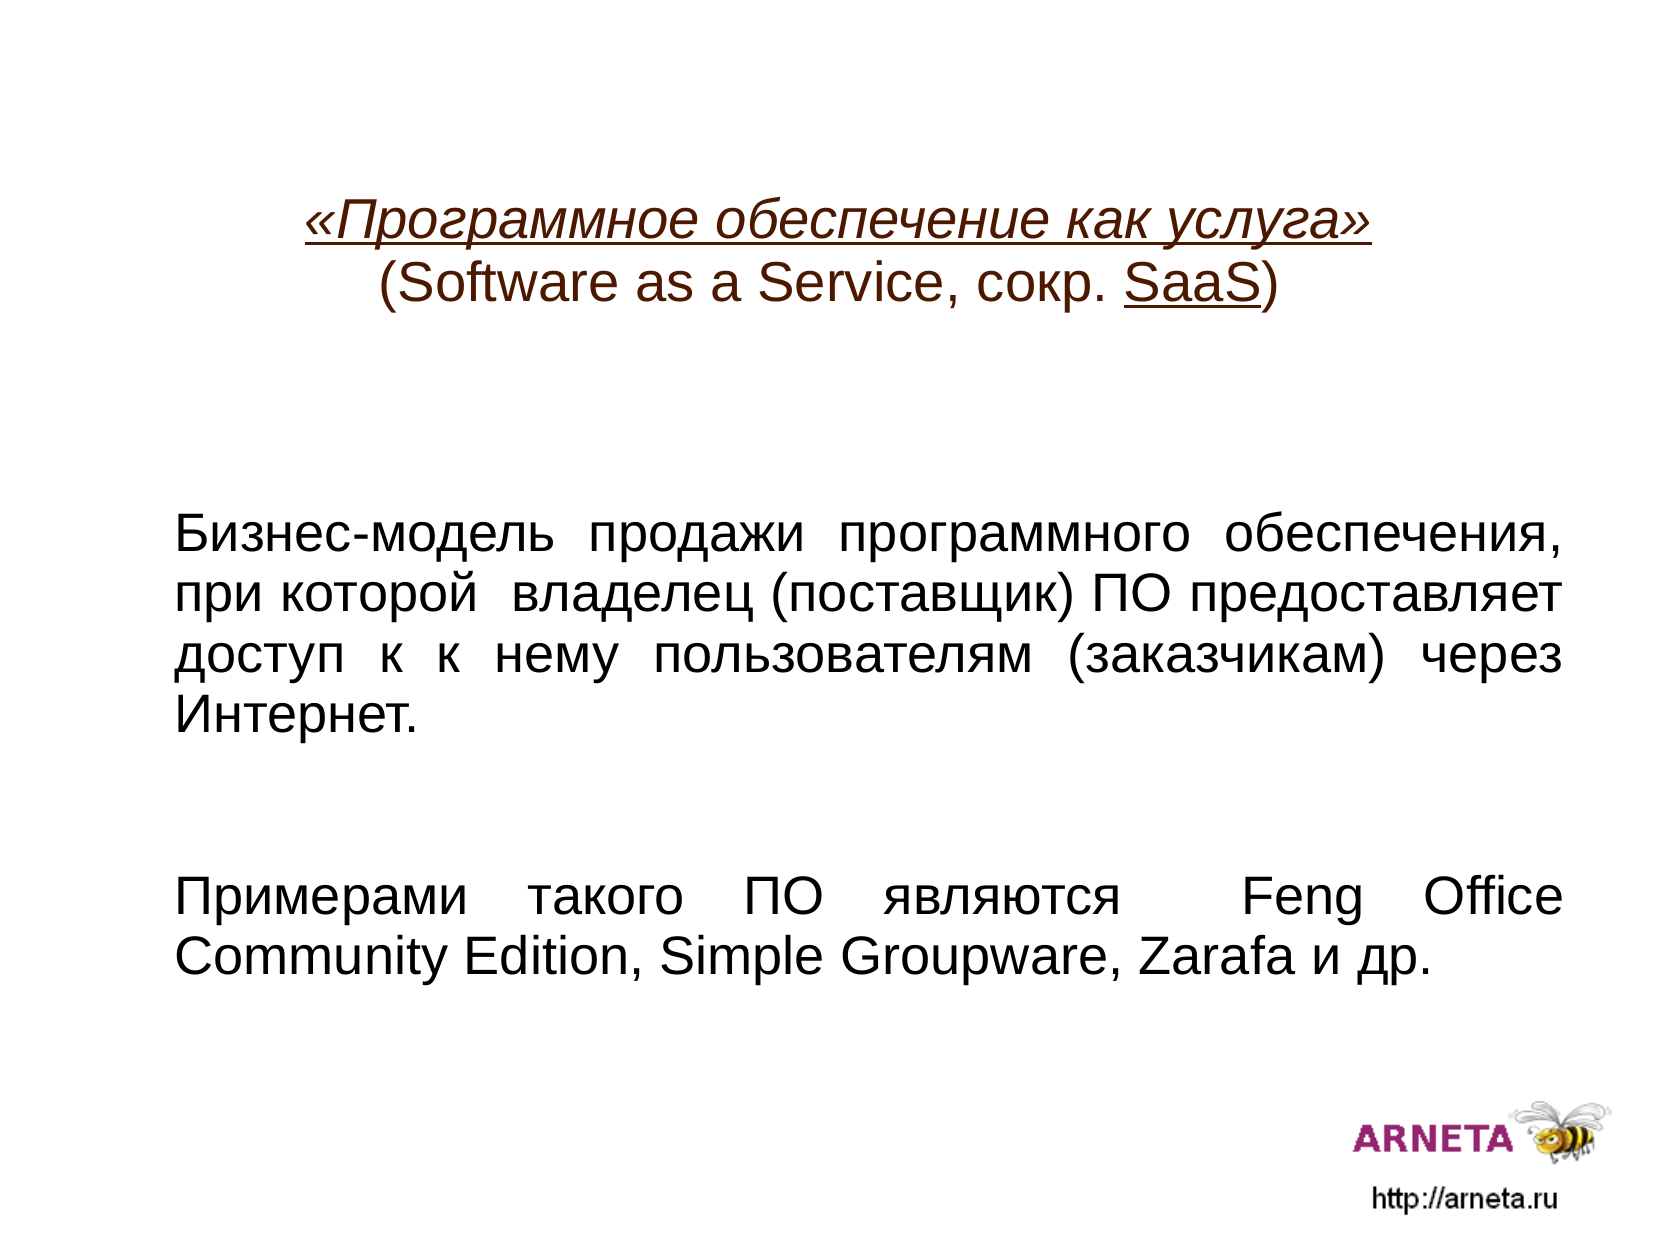

# «Программное обеспечение как услуга» (Software as a Service, сокр. SaaS)
Бизнес-модель продажи программного обеспечения, при которой владелец (поставщик) ПО предоставляет доступ к к нему пользователям (заказчикам) через Интернет.
Примерами такого ПО являются Feng Office Community Edition, Simple Groupware, Zarafa и др.